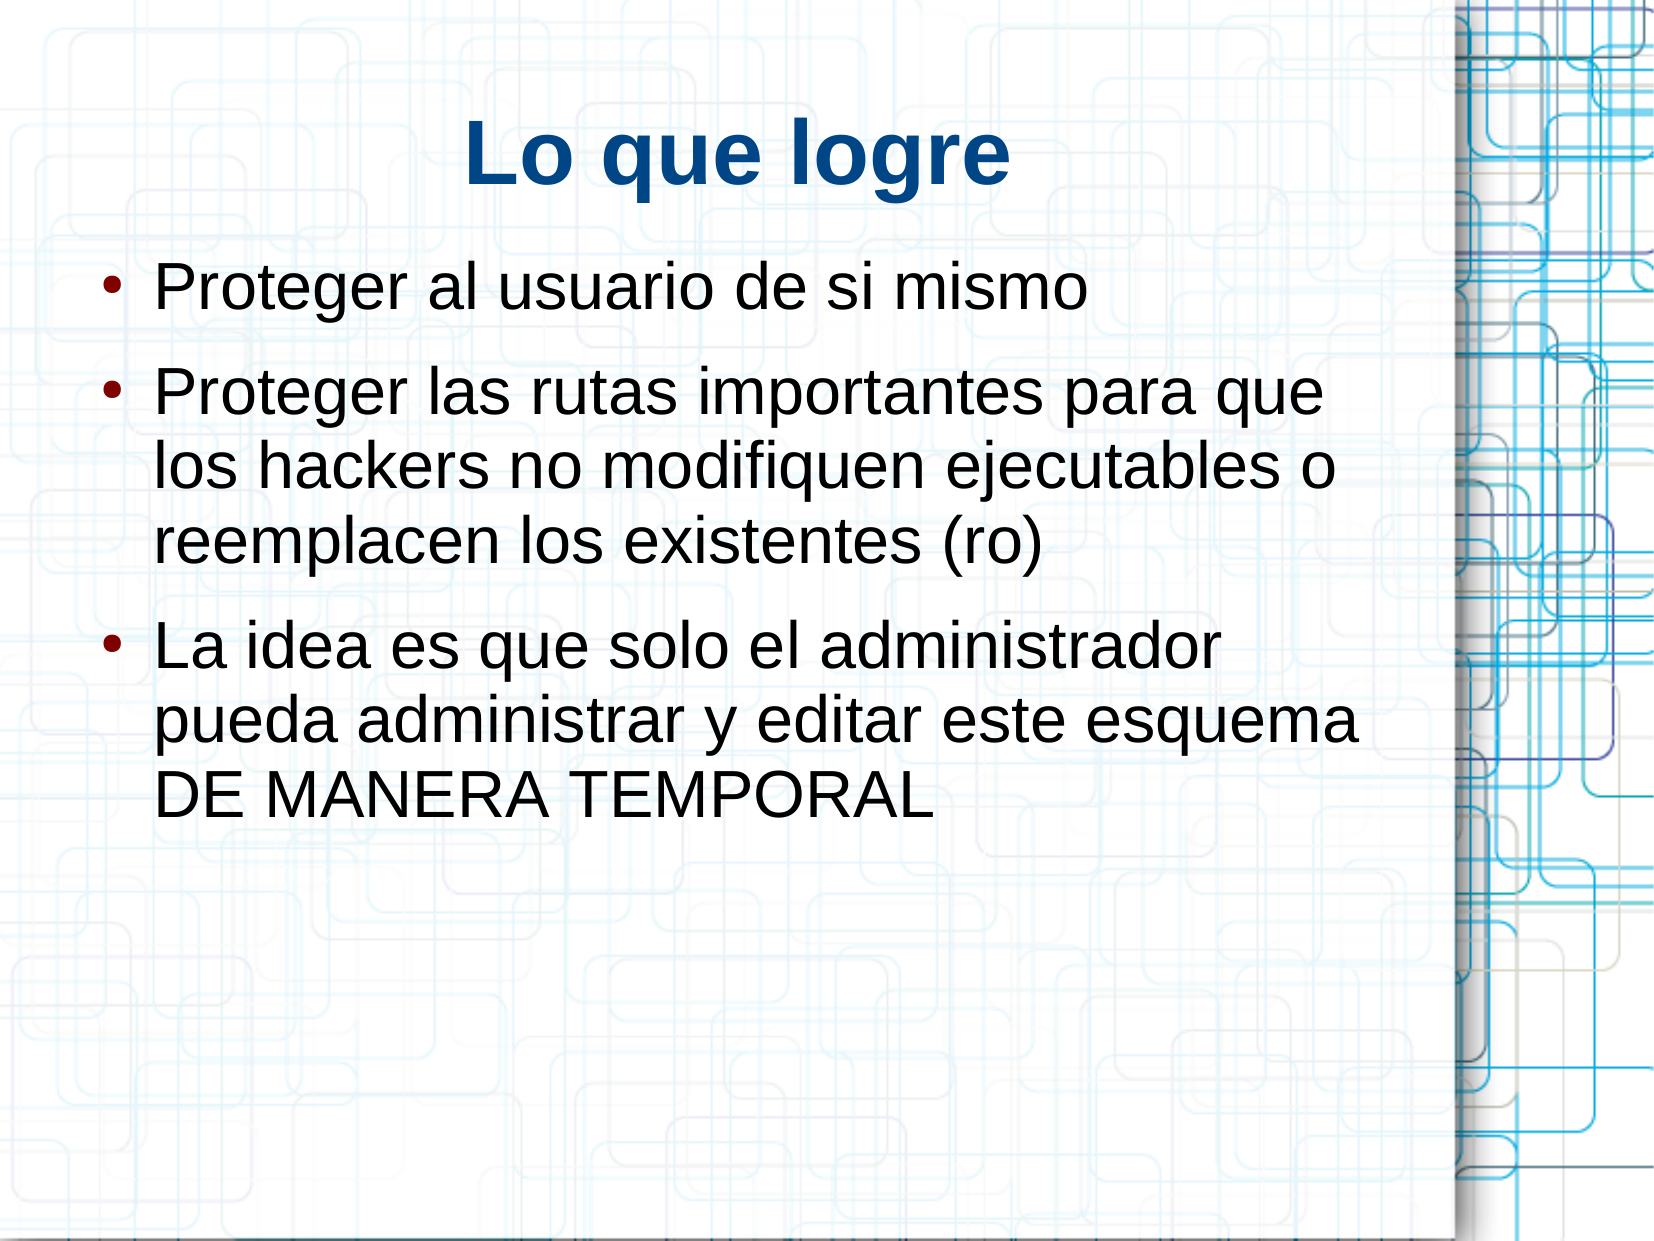

# Lo que logre
Proteger al usuario de si mismo
Proteger las rutas importantes para que los hackers no modifiquen ejecutables o reemplacen los existentes (ro)
La idea es que solo el administrador pueda administrar y editar este esquema DE MANERA TEMPORAL